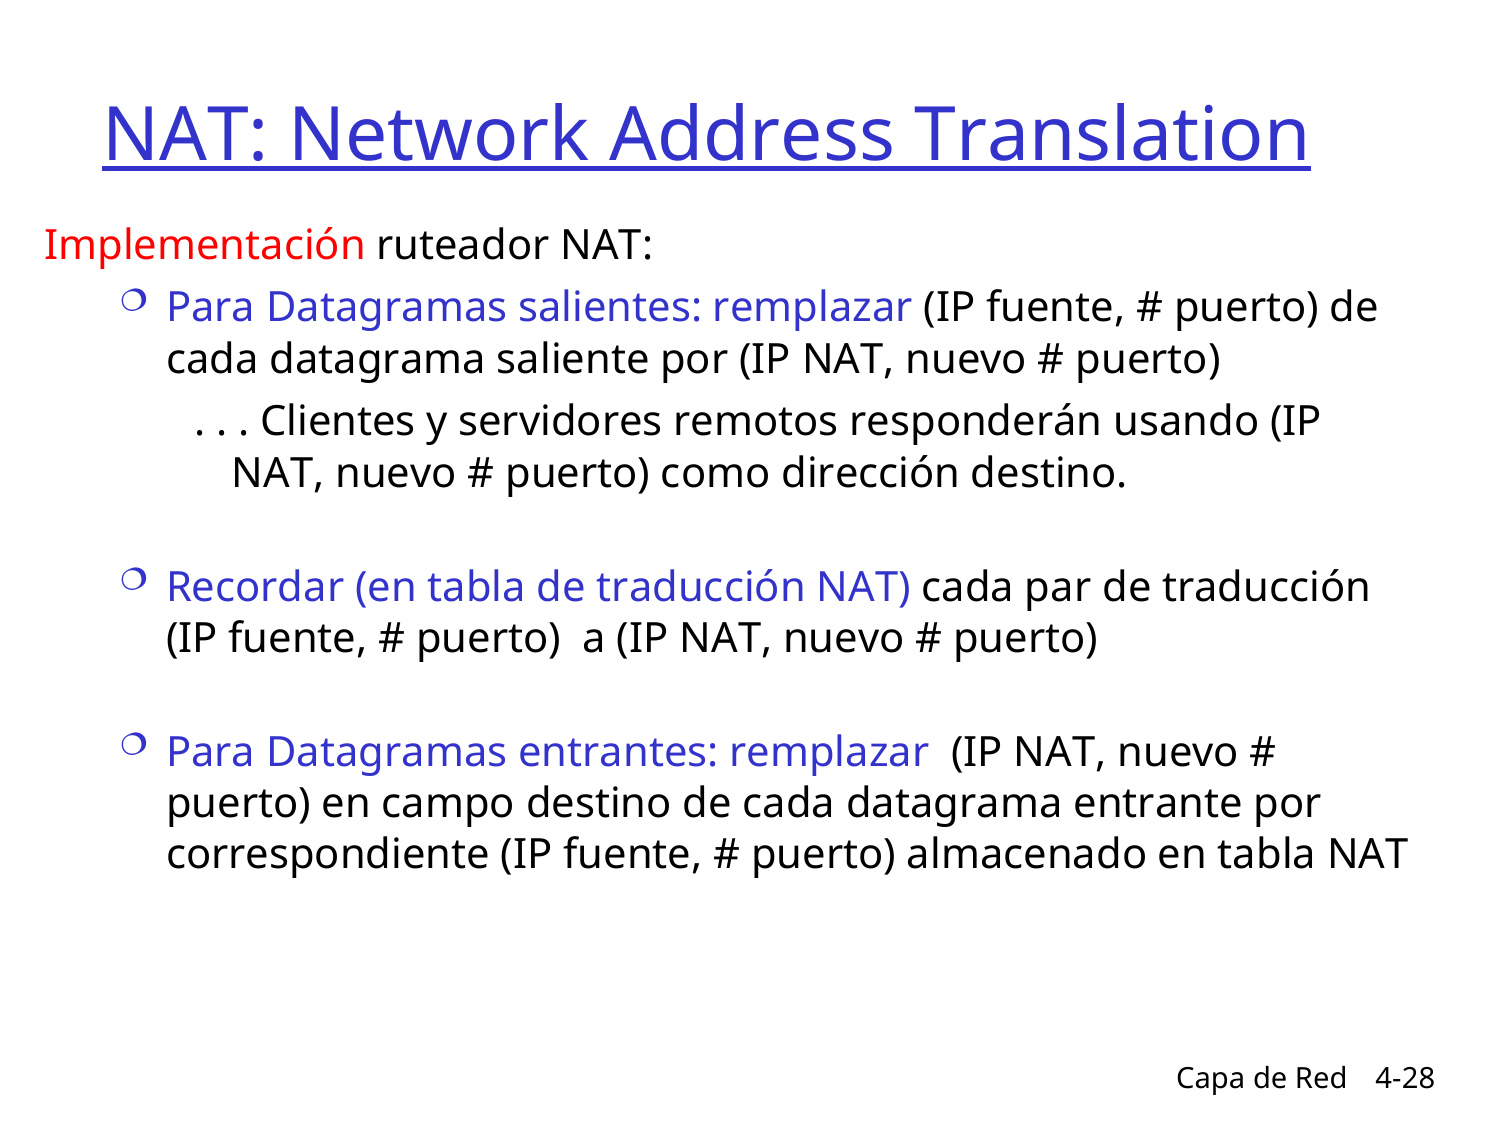

# NAT: Network Address Translation
Implementación ruteador NAT:
Para Datagramas salientes: remplazar (IP fuente, # puerto) de cada datagrama saliente por (IP NAT, nuevo # puerto)
. . . Clientes y servidores remotos responderán usando (IP NAT, nuevo # puerto) como dirección destino.
Recordar (en tabla de traducción NAT) cada par de traducción (IP fuente, # puerto) a (IP NAT, nuevo # puerto)
Para Datagramas entrantes: remplazar (IP NAT, nuevo # puerto) en campo destino de cada datagrama entrante por correspondiente (IP fuente, # puerto) almacenado en tabla NAT
28